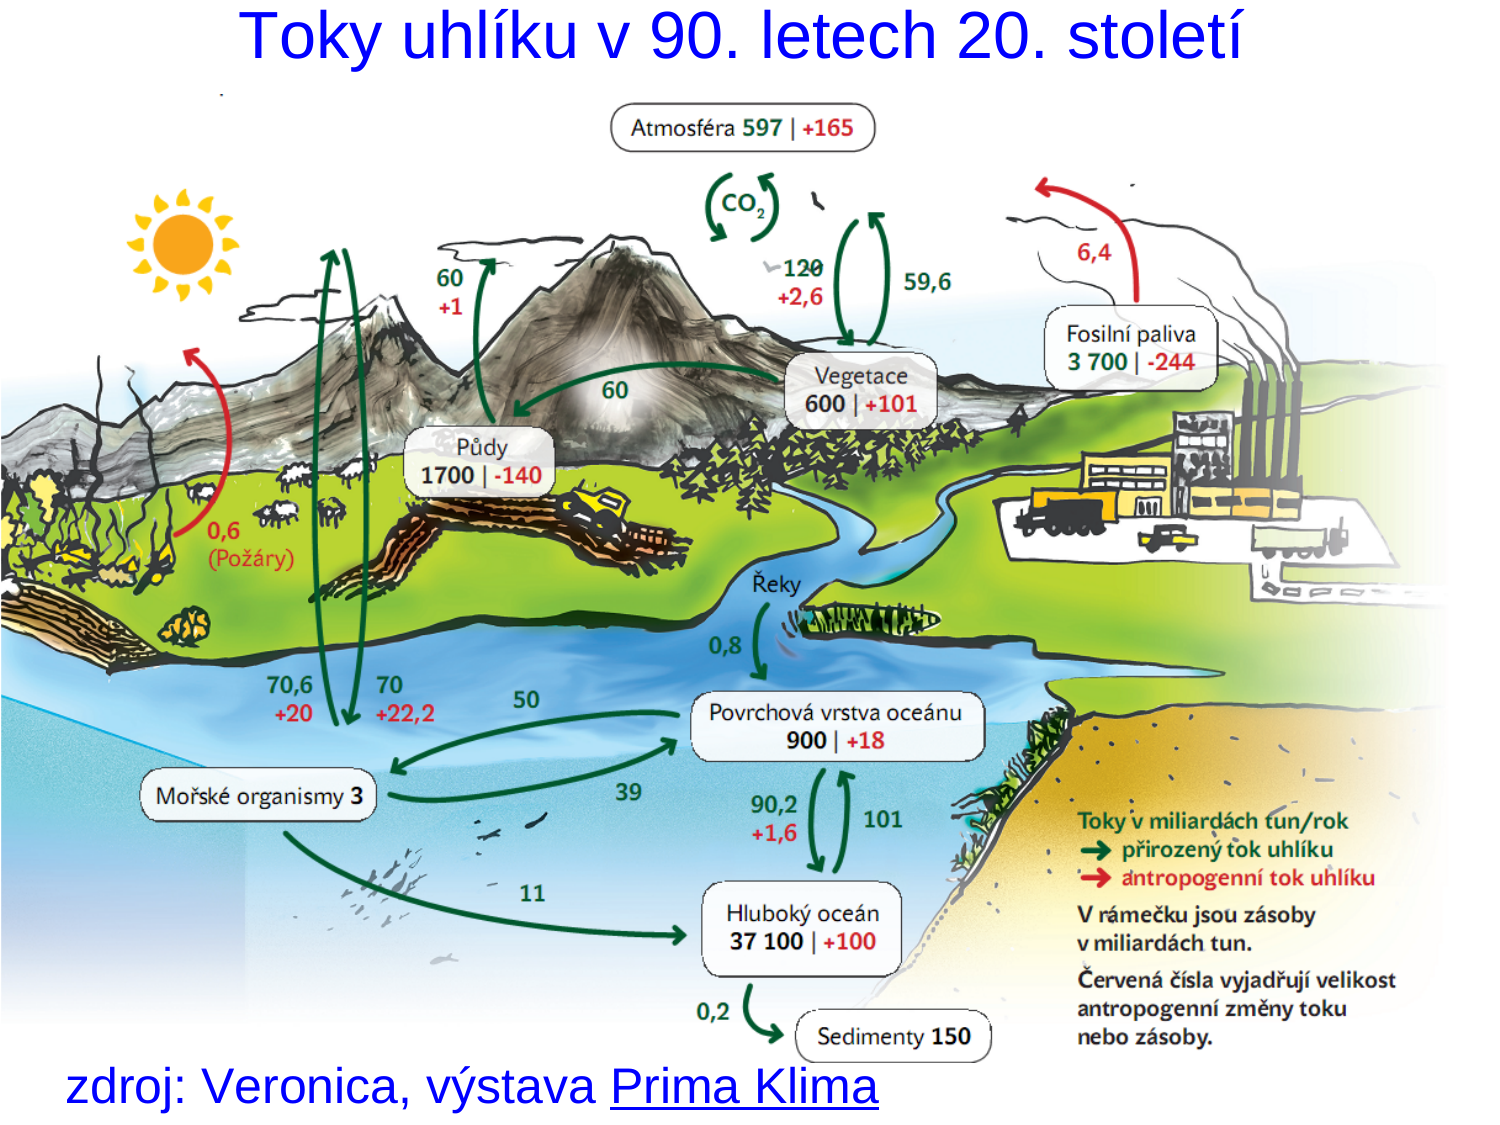

# Toky uhlíku v 90. letech 20. století
zdroj: Veronica, výstava Prima Klima